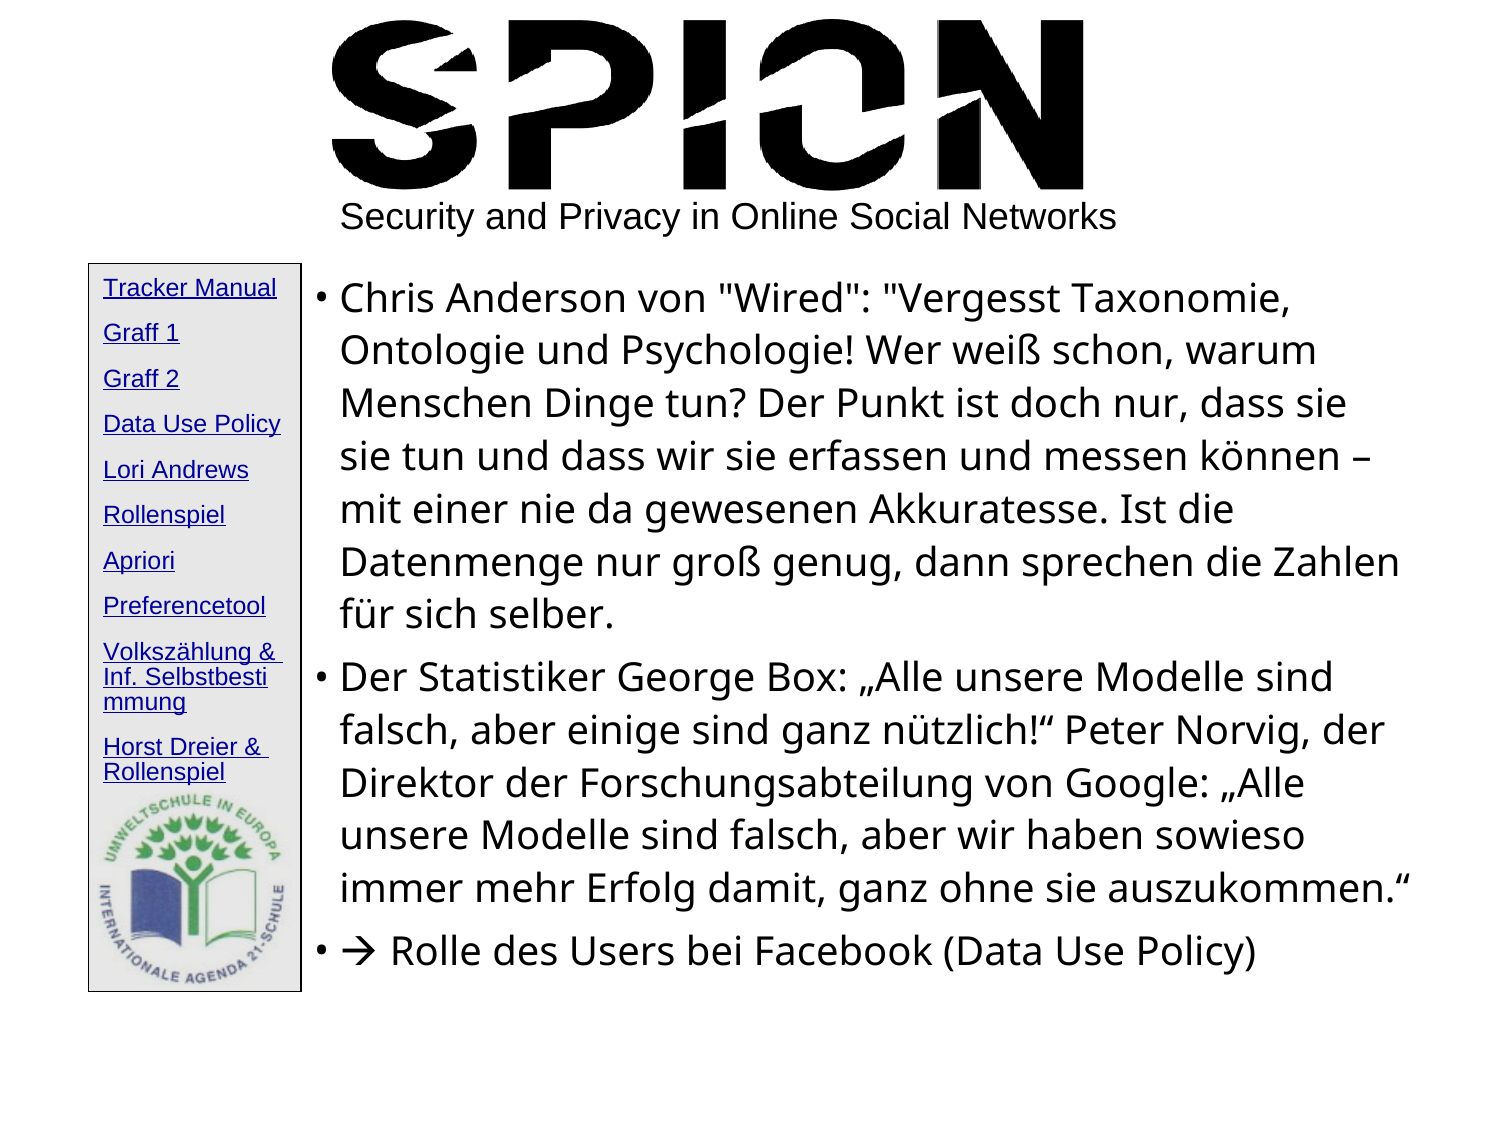

# Chris Anderson von "Wired": "Vergesst Taxonomie, Ontologie und Psychologie! Wer weiß schon, warum Menschen Dinge tun? Der Punkt ist doch nur, dass sie sie tun und dass wir sie erfassen und messen können – mit einer nie da gewesenen Akkuratesse. Ist die Datenmenge nur groß genug, dann sprechen die Zahlen für sich selber.
Der Statistiker George Box: „Alle unsere Modelle sind falsch, aber einige sind ganz nützlich!“ Peter Norvig, der Direktor der Forschungsabteilung von Google: „Alle unsere Modelle sind falsch, aber wir haben sowieso immer mehr Erfolg damit, ganz ohne sie auszukommen.“
 Rolle des Users bei Facebook (Data Use Policy)